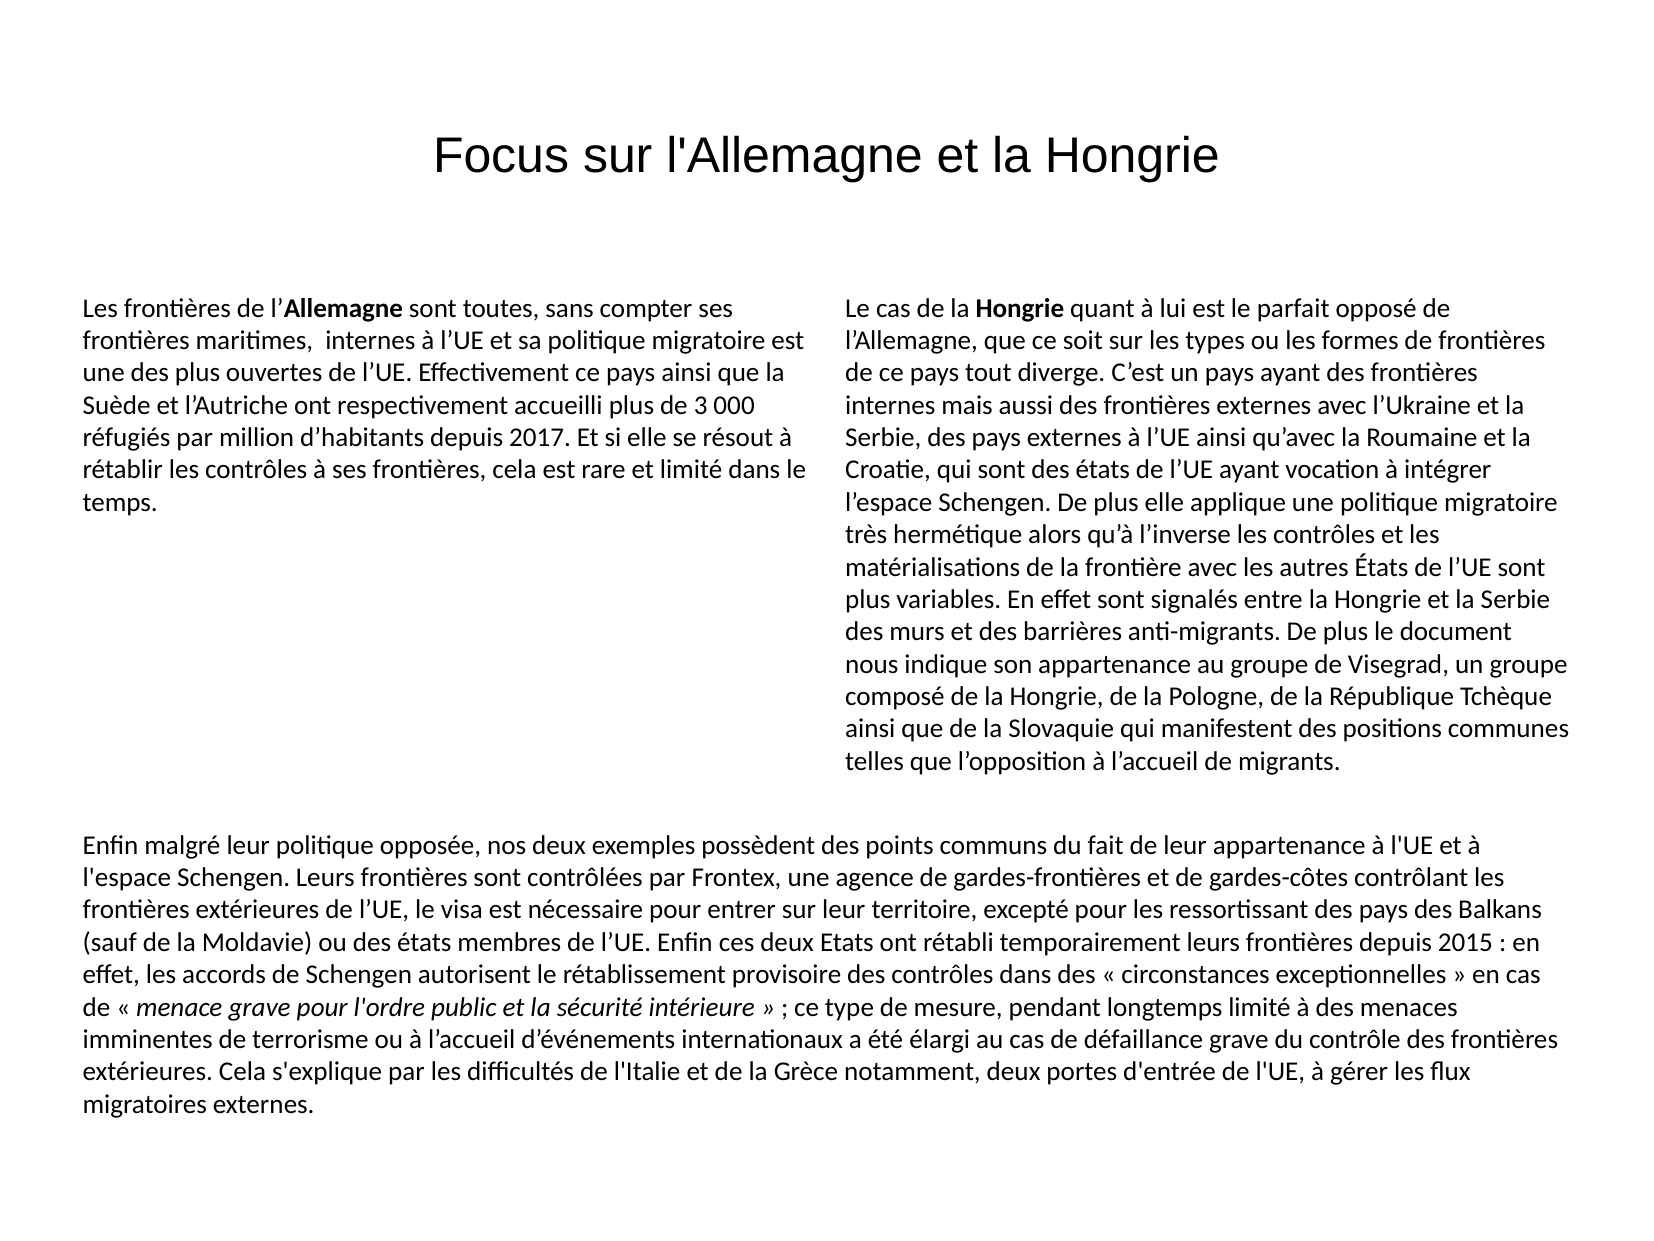

# Focus sur l'Allemagne et la Hongrie
Les frontières de l’Allemagne sont toutes, sans compter ses frontières maritimes, internes à l’UE et sa politique migratoire est une des plus ouvertes de l’UE. Effectivement ce pays ainsi que la Suède et l’Autriche ont respectivement accueilli plus de 3 000 réfugiés par million d’habitants depuis 2017. Et si elle se résout à rétablir les contrôles à ses frontières, cela est rare et limité dans le temps.
Le cas de la Hongrie quant à lui est le parfait opposé de l’Allemagne, que ce soit sur les types ou les formes de frontières de ce pays tout diverge. C’est un pays ayant des frontières internes mais aussi des frontières externes avec l’Ukraine et la Serbie, des pays externes à l’UE ainsi qu’avec la Roumaine et la Croatie, qui sont des états de l’UE ayant vocation à intégrer l’espace Schengen. De plus elle applique une politique migratoire très hermétique alors qu’à l’inverse les contrôles et les matérialisations de la frontière avec les autres États de l’UE sont plus variables. En effet sont signalés entre la Hongrie et la Serbie des murs et des barrières anti-migrants. De plus le document nous indique son appartenance au groupe de Visegrad, un groupe composé de la Hongrie, de la Pologne, de la République Tchèque ainsi que de la Slovaquie qui manifestent des positions communes telles que l’opposition à l’accueil de migrants.
Enfin malgré leur politique opposée, nos deux exemples possèdent des points communs du fait de leur appartenance à l'UE et à l'espace Schengen. Leurs frontières sont contrôlées par Frontex, une agence de gardes-frontières et de gardes-côtes contrôlant les frontières extérieures de l’UE, le visa est nécessaire pour entrer sur leur territoire, excepté pour les ressortissant des pays des Balkans (sauf de la Moldavie) ou des états membres de l’UE. Enfin ces deux Etats ont rétabli temporairement leurs frontières depuis 2015 : en effet, les accords de Schengen autorisent le rétablissement provisoire des contrôles dans des « circonstances exceptionnelles » en cas de « menace grave pour l'ordre public et la sécurité intérieure » ; ce type de mesure, pendant longtemps limité à des menaces imminentes de terrorisme ou à l’accueil d’événements internationaux a été élargi au cas de défaillance grave du contrôle des frontières extérieures. Cela s'explique par les difficultés de l'Italie et de la Grèce notamment, deux portes d'entrée de l'UE, à gérer les flux migratoires externes.